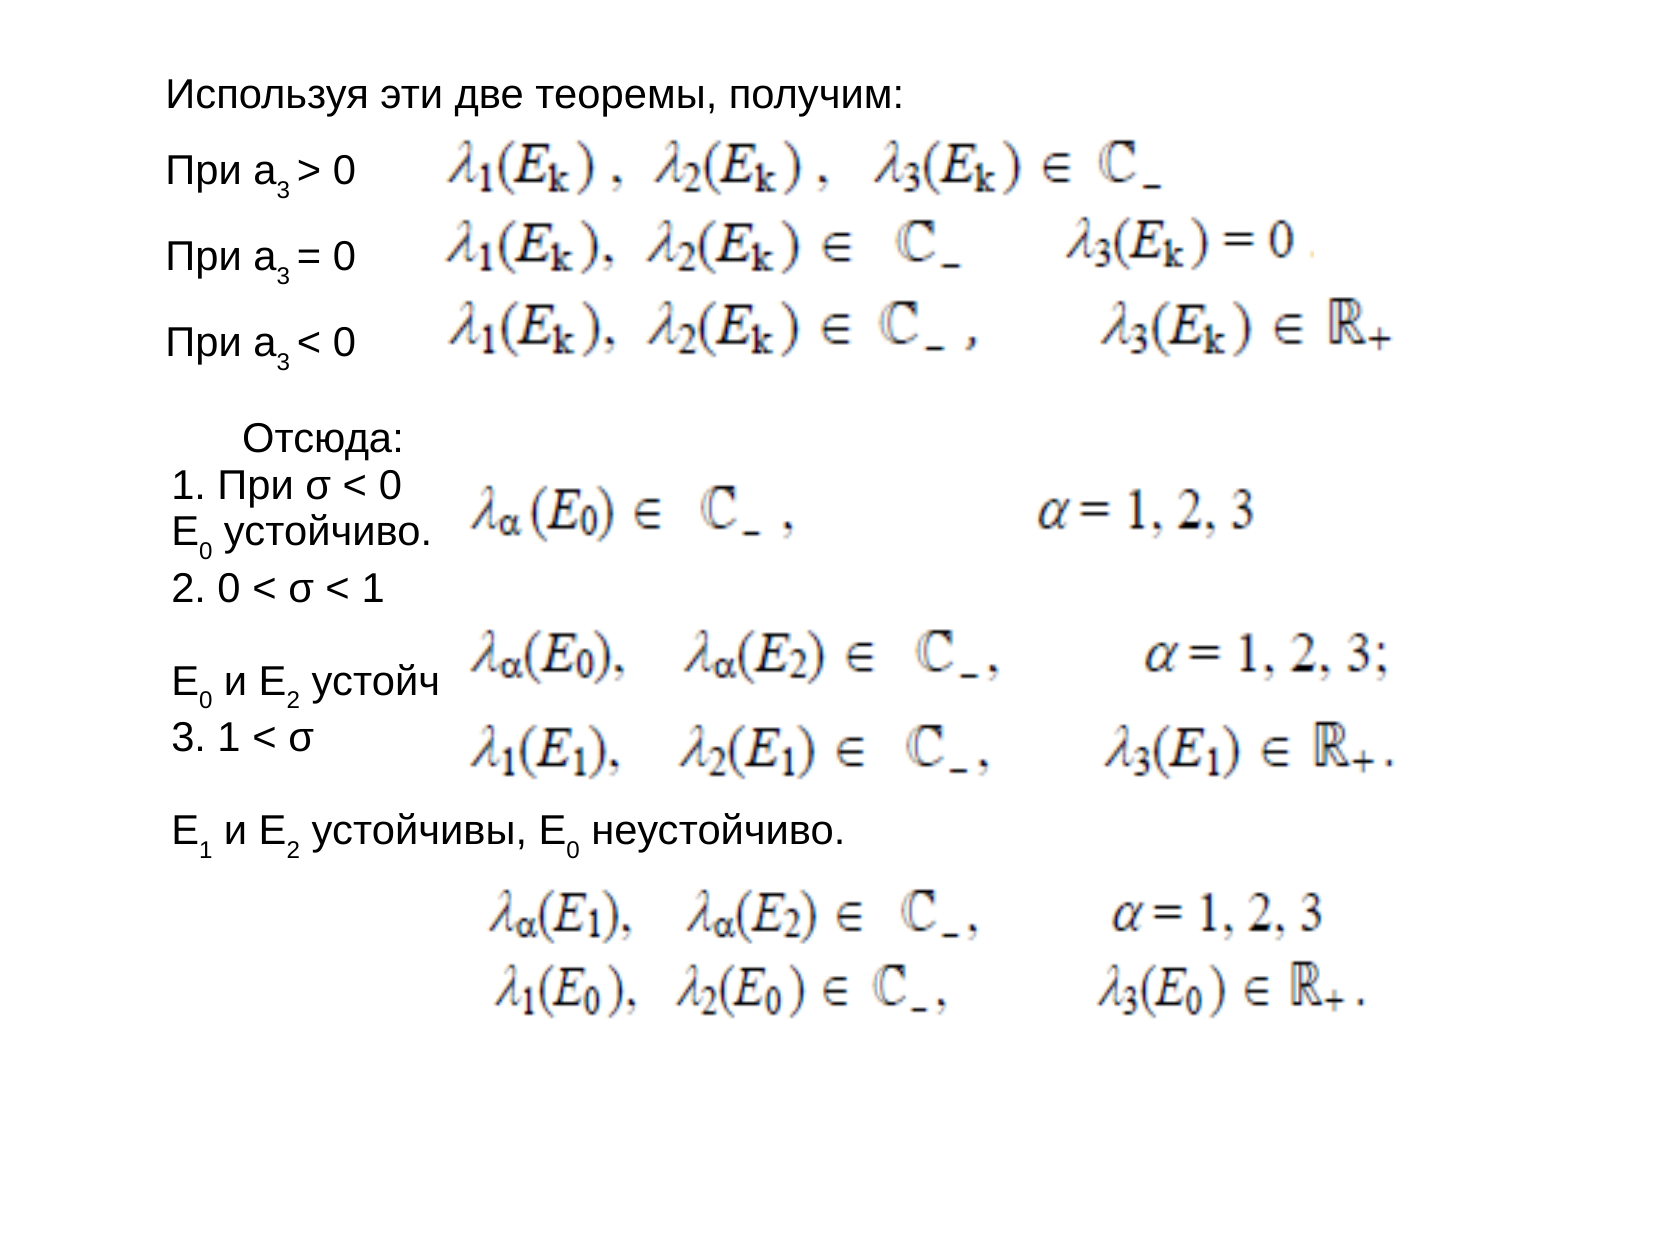

#
Используя эти две теоремы, получим:
При а3 > 0
При а3 = 0
При a3 < 0
Отсюда:
1. При σ < 0
Е0 устойчиво.
2. 0 < σ < 1
Е0 и Е2 устойчивы, Е1 неустойчиво.
3. 1 < σ
Е1 и Е2 устойчивы, Е0 неустойчиво.